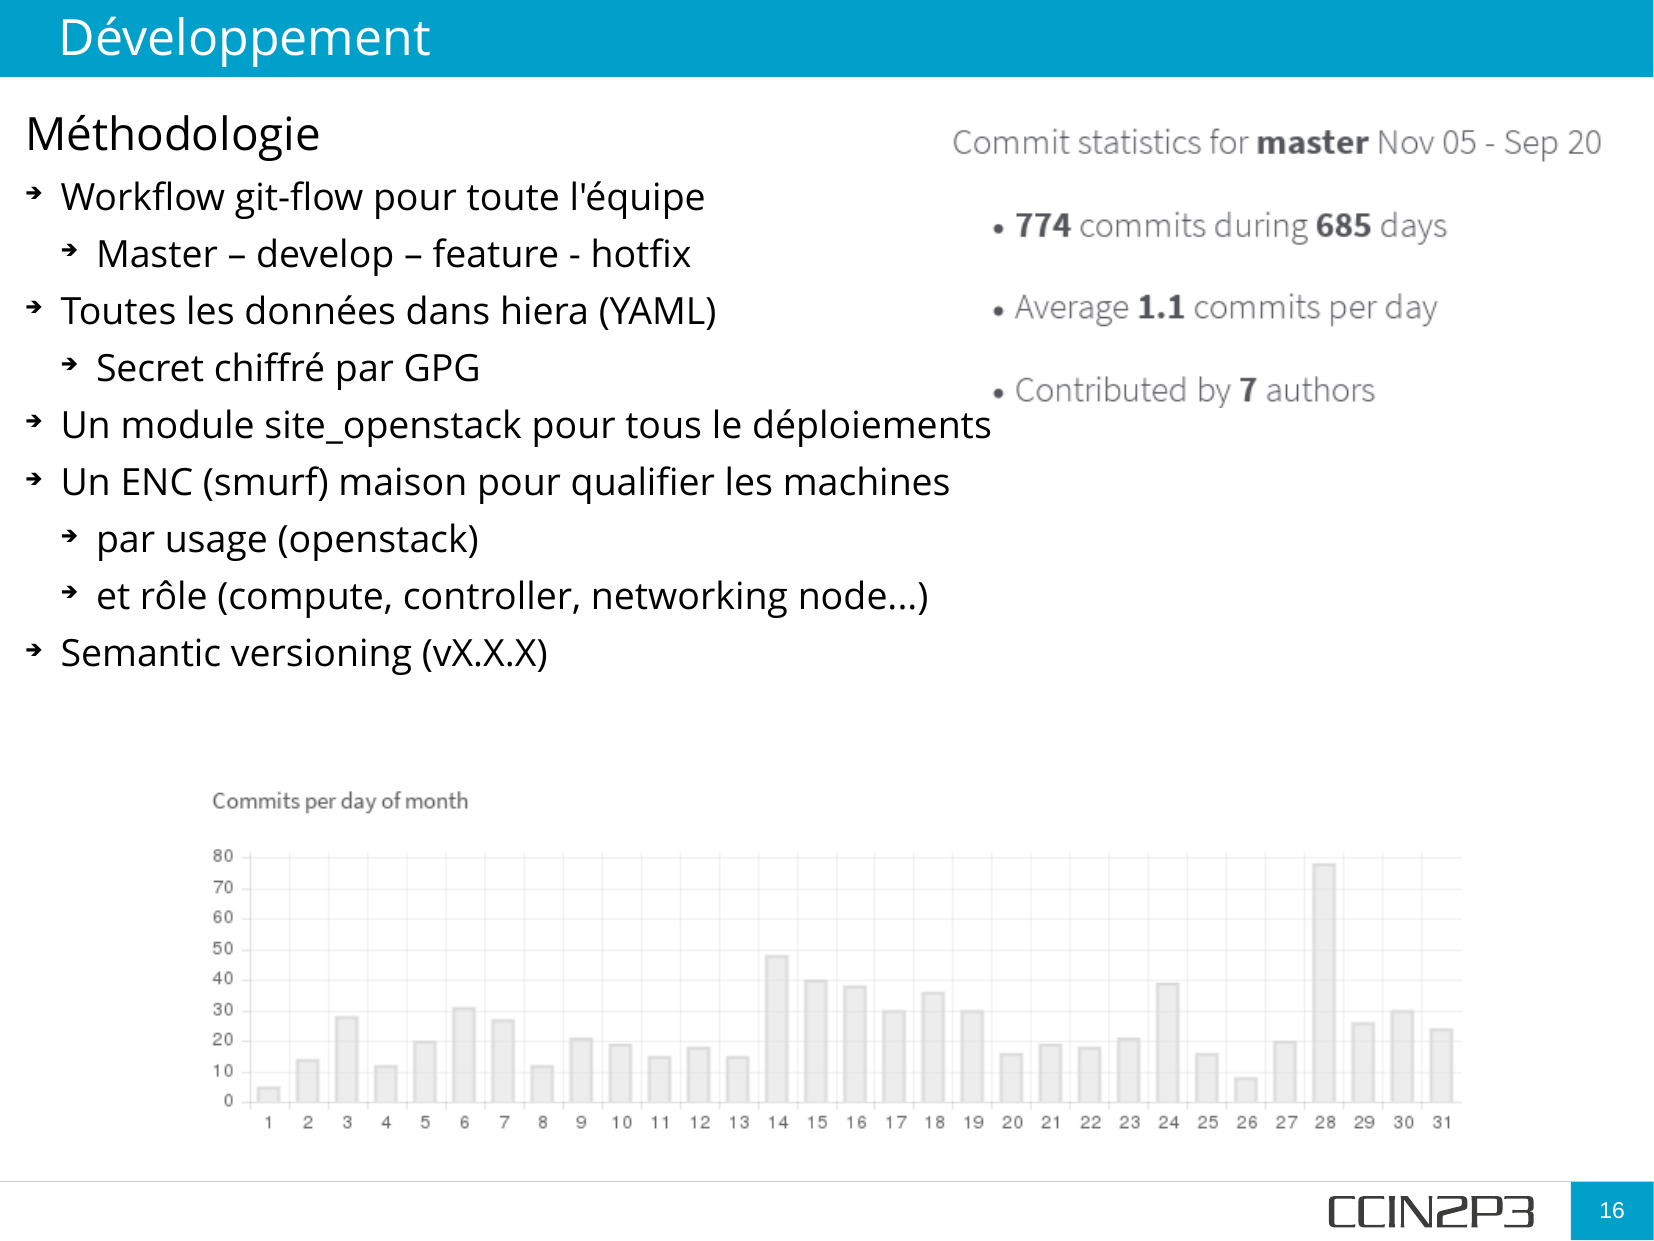

# Développement
Méthodologie
Workflow git-flow pour toute l'équipe
Master – develop – feature - hotfix
Toutes les données dans hiera (YAML)
Secret chiffré par GPG
Un module site_openstack pour tous le déploiements
Un ENC (smurf) maison pour qualifier les machines
par usage (openstack)
et rôle (compute, controller, networking node...)
Semantic versioning (vX.X.X)
16